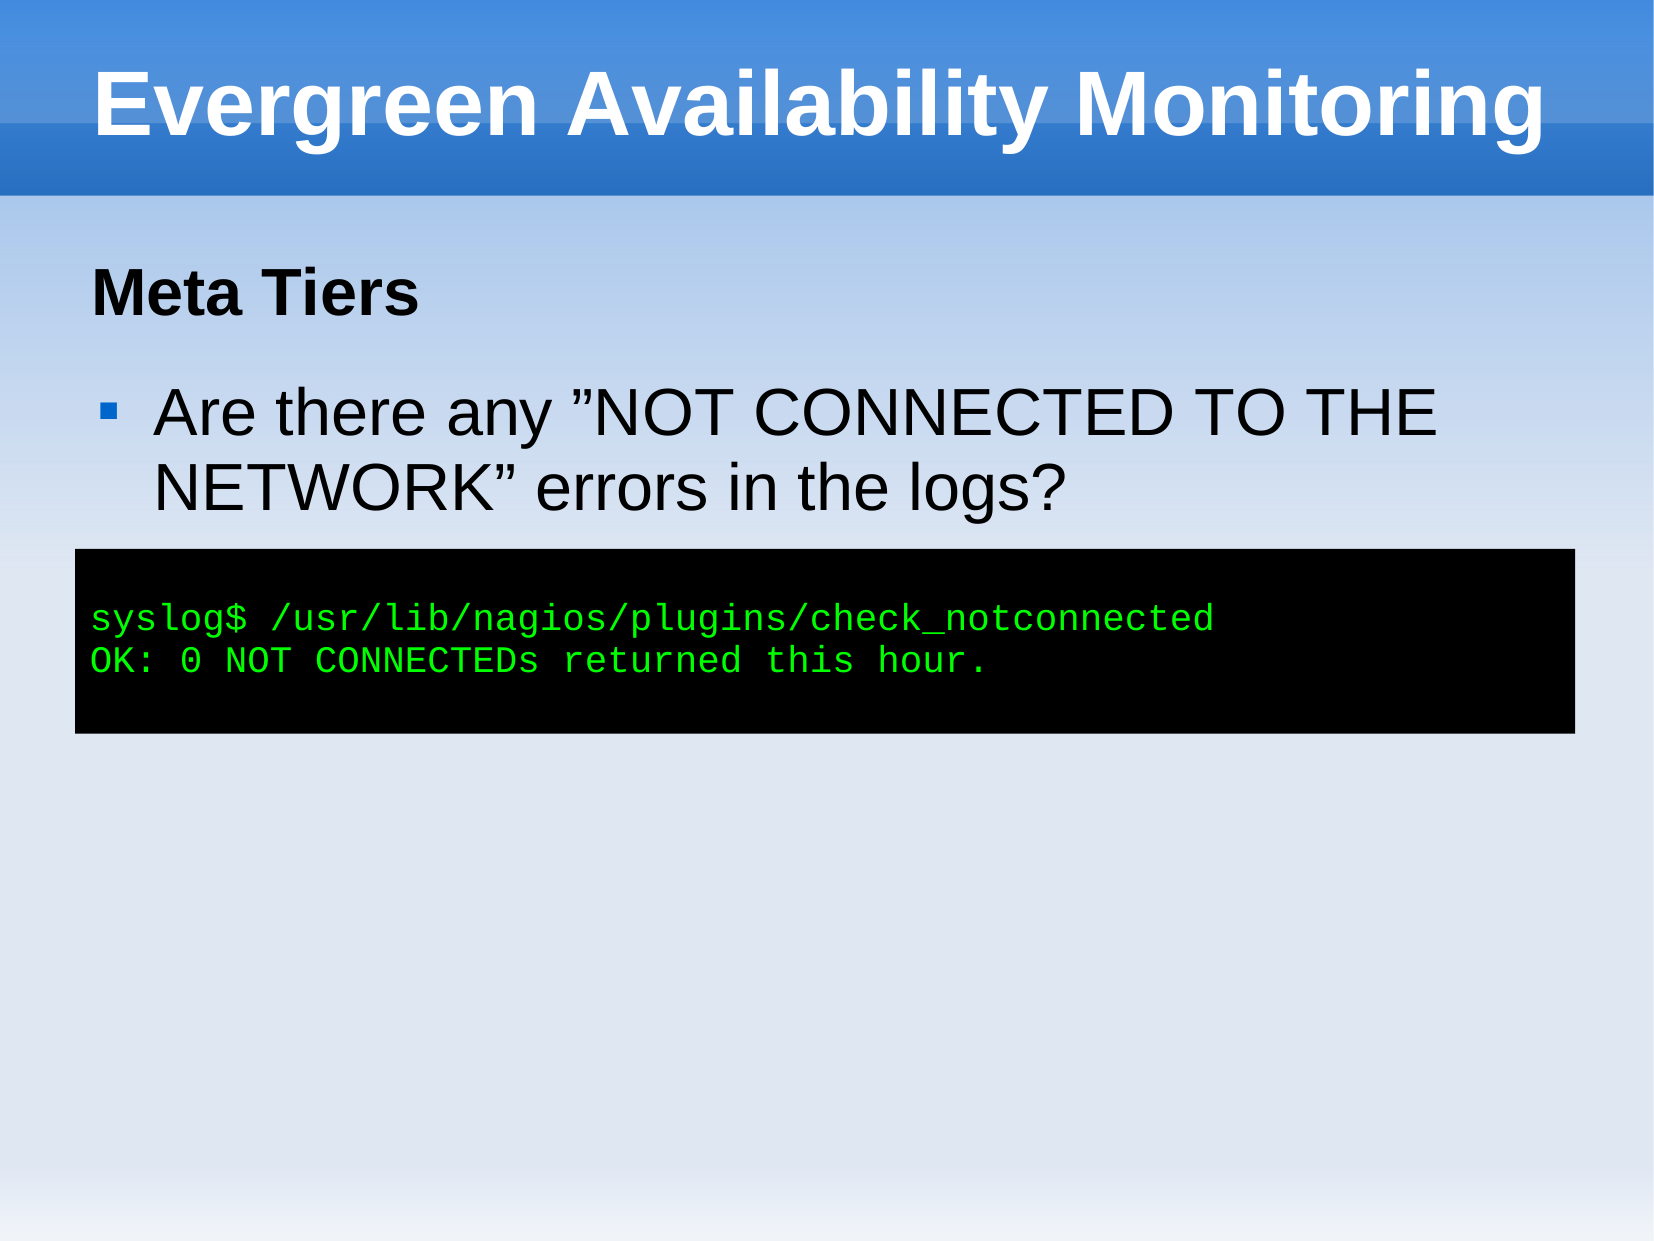

# Evergreen Availability Monitoring
Meta Tiers
Are there any ”NOT CONNECTED TO THE NETWORK” errors in the logs?
syslog$ /usr/lib/nagios/plugins/check_notconnected
OK: 0 NOT CONNECTEDs returned this hour.